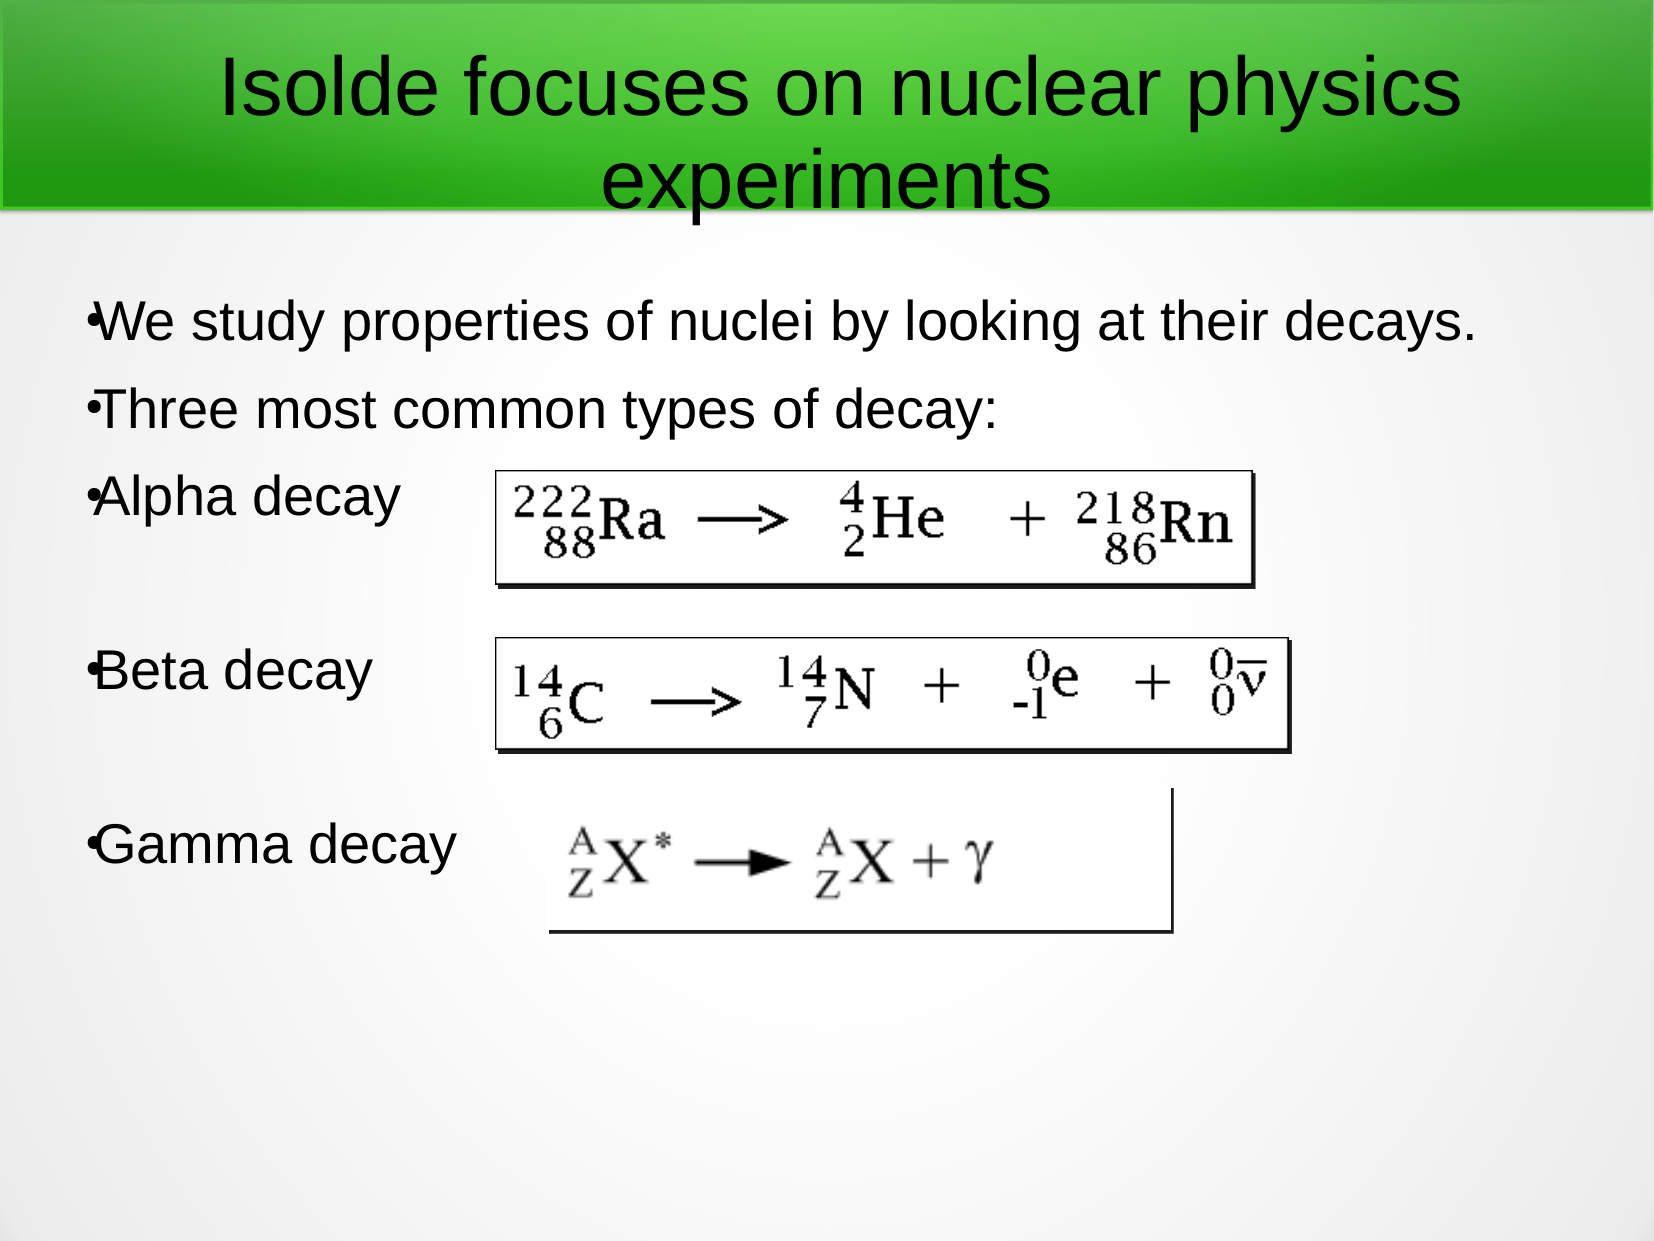

# Isolde focuses on nuclear physics experiments
We study properties of nuclei by looking at their decays.
Three most common types of decay:
Alpha decay
Beta decay
Gamma decay